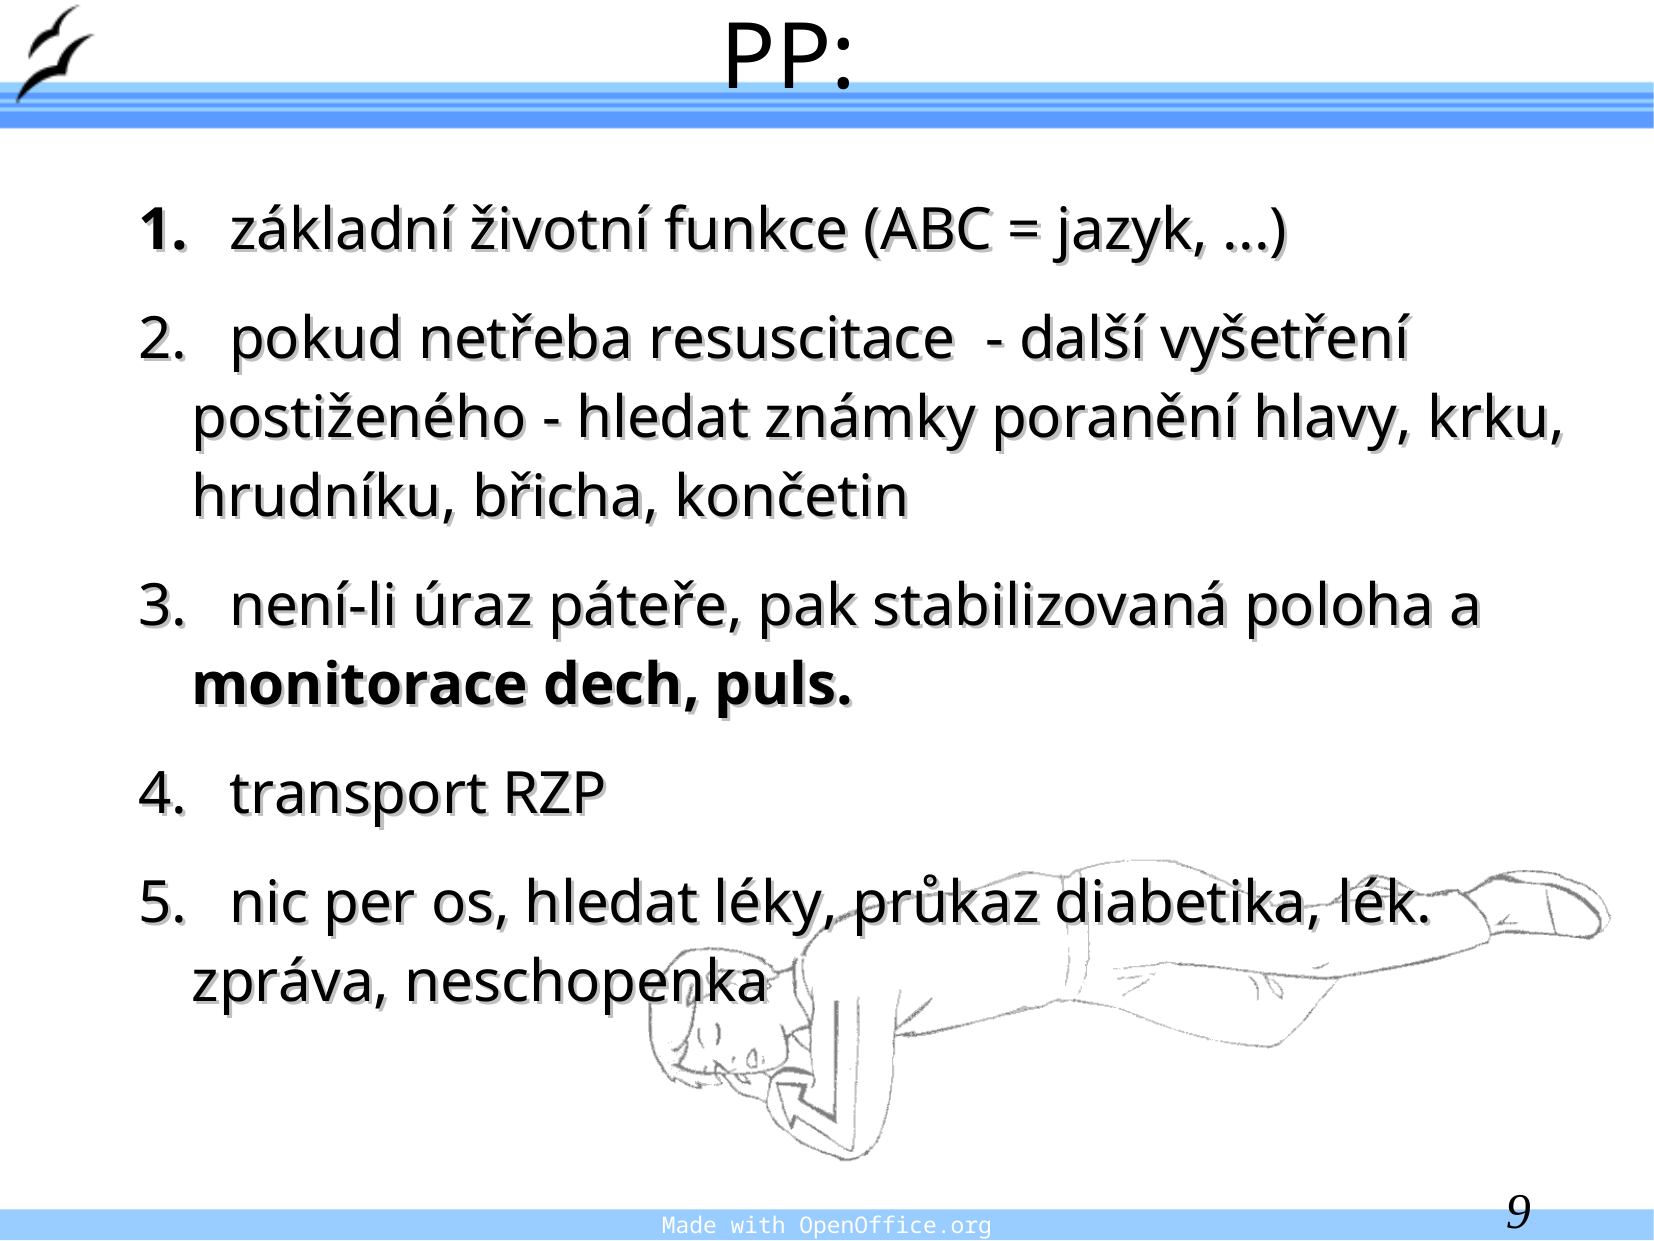

# PP:
1.	základní životní funkce (ABC = jazyk, ...)
2.	pokud netřeba resuscitace - další vyšetření postiženého - hledat známky poranění hlavy, krku, hrudníku, břicha, končetin
3.	není-li úraz páteře, pak stabilizovaná poloha a monitorace dech, puls.
4.	transport RZP
5.	nic per os, hledat léky, průkaz diabetika, lék. zpráva, neschopenka